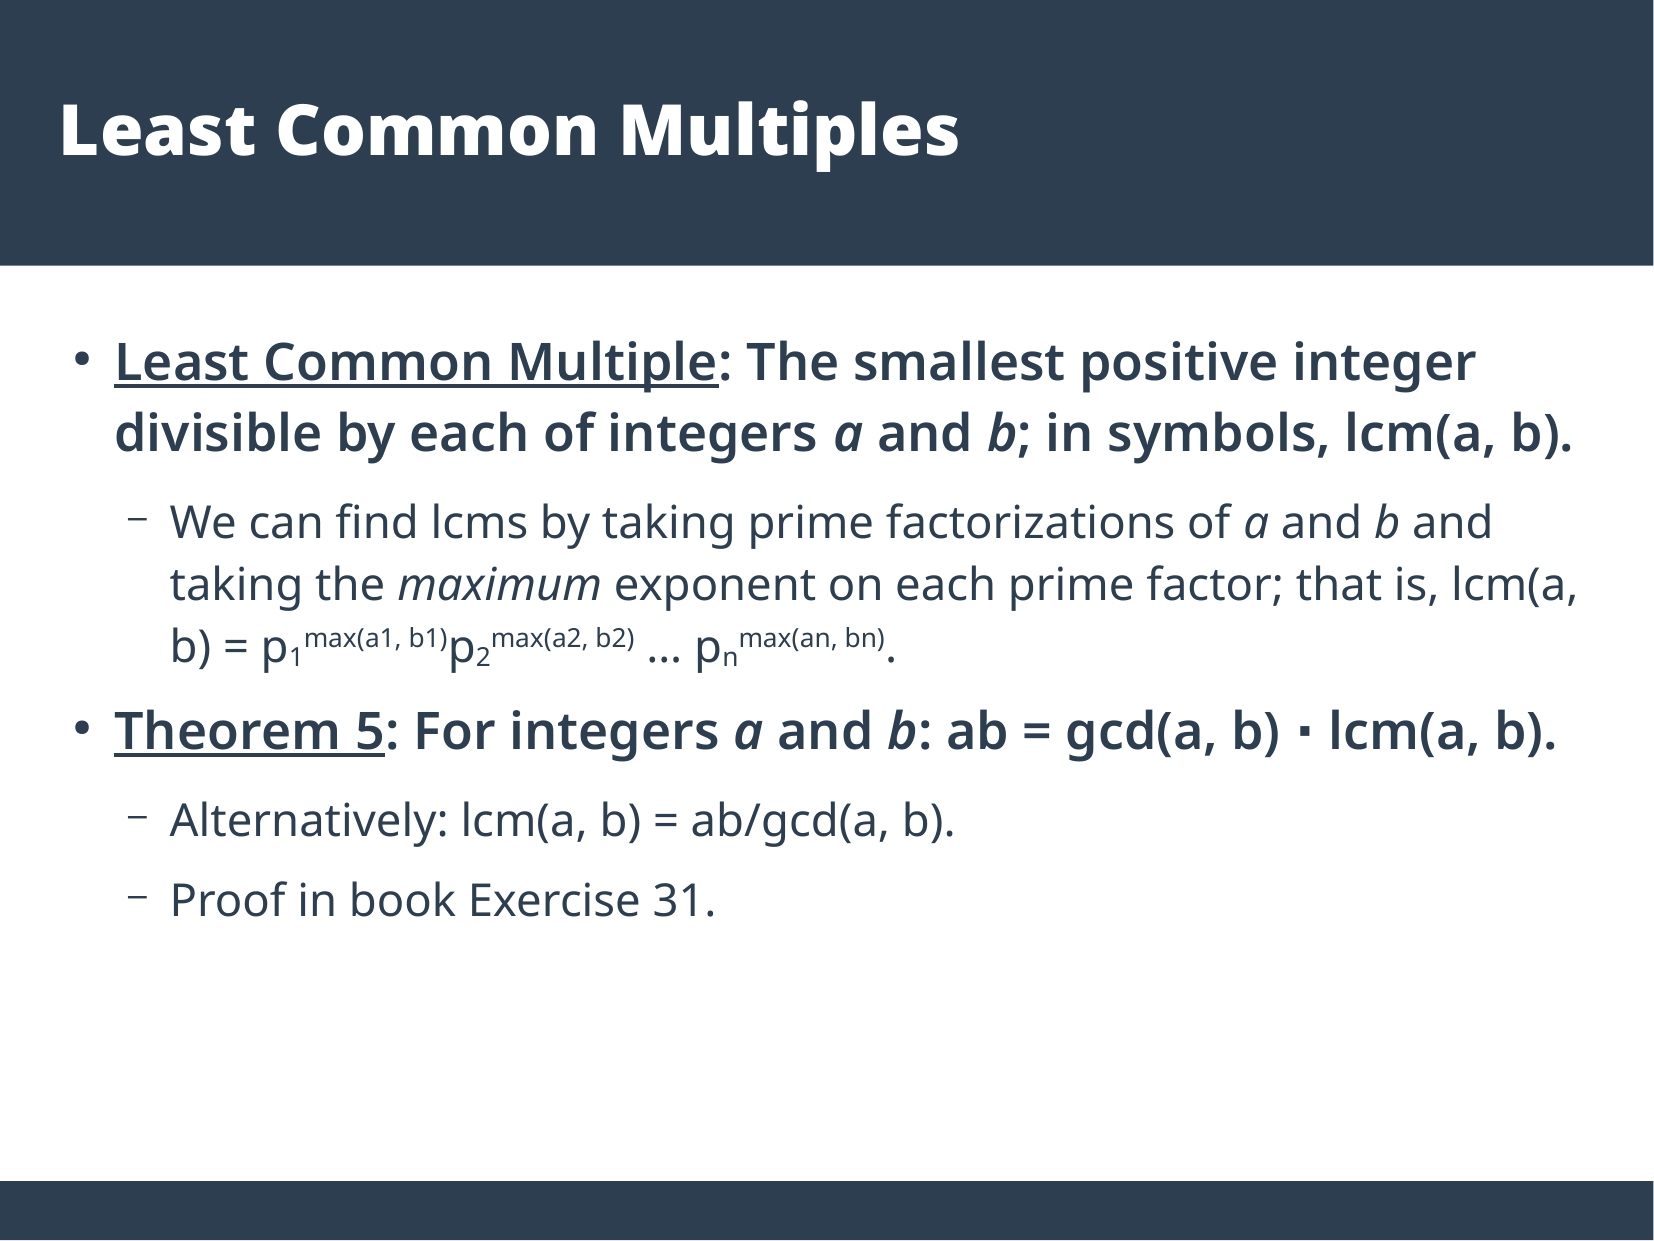

# Least Common Multiples
Least Common Multiple: The smallest positive integer divisible by each of integers a and b; in symbols, lcm(a, b).
We can find lcms by taking prime factorizations of a and b and taking the maximum exponent on each prime factor; that is, lcm(a, b) = p1max(a1, b1)p2max(a2, b2) … pnmax(an, bn).
Theorem 5: For integers a and b: ab = gcd(a, b) ∙ lcm(a, b).
Alternatively: lcm(a, b) = ab/gcd(a, b).
Proof in book Exercise 31.